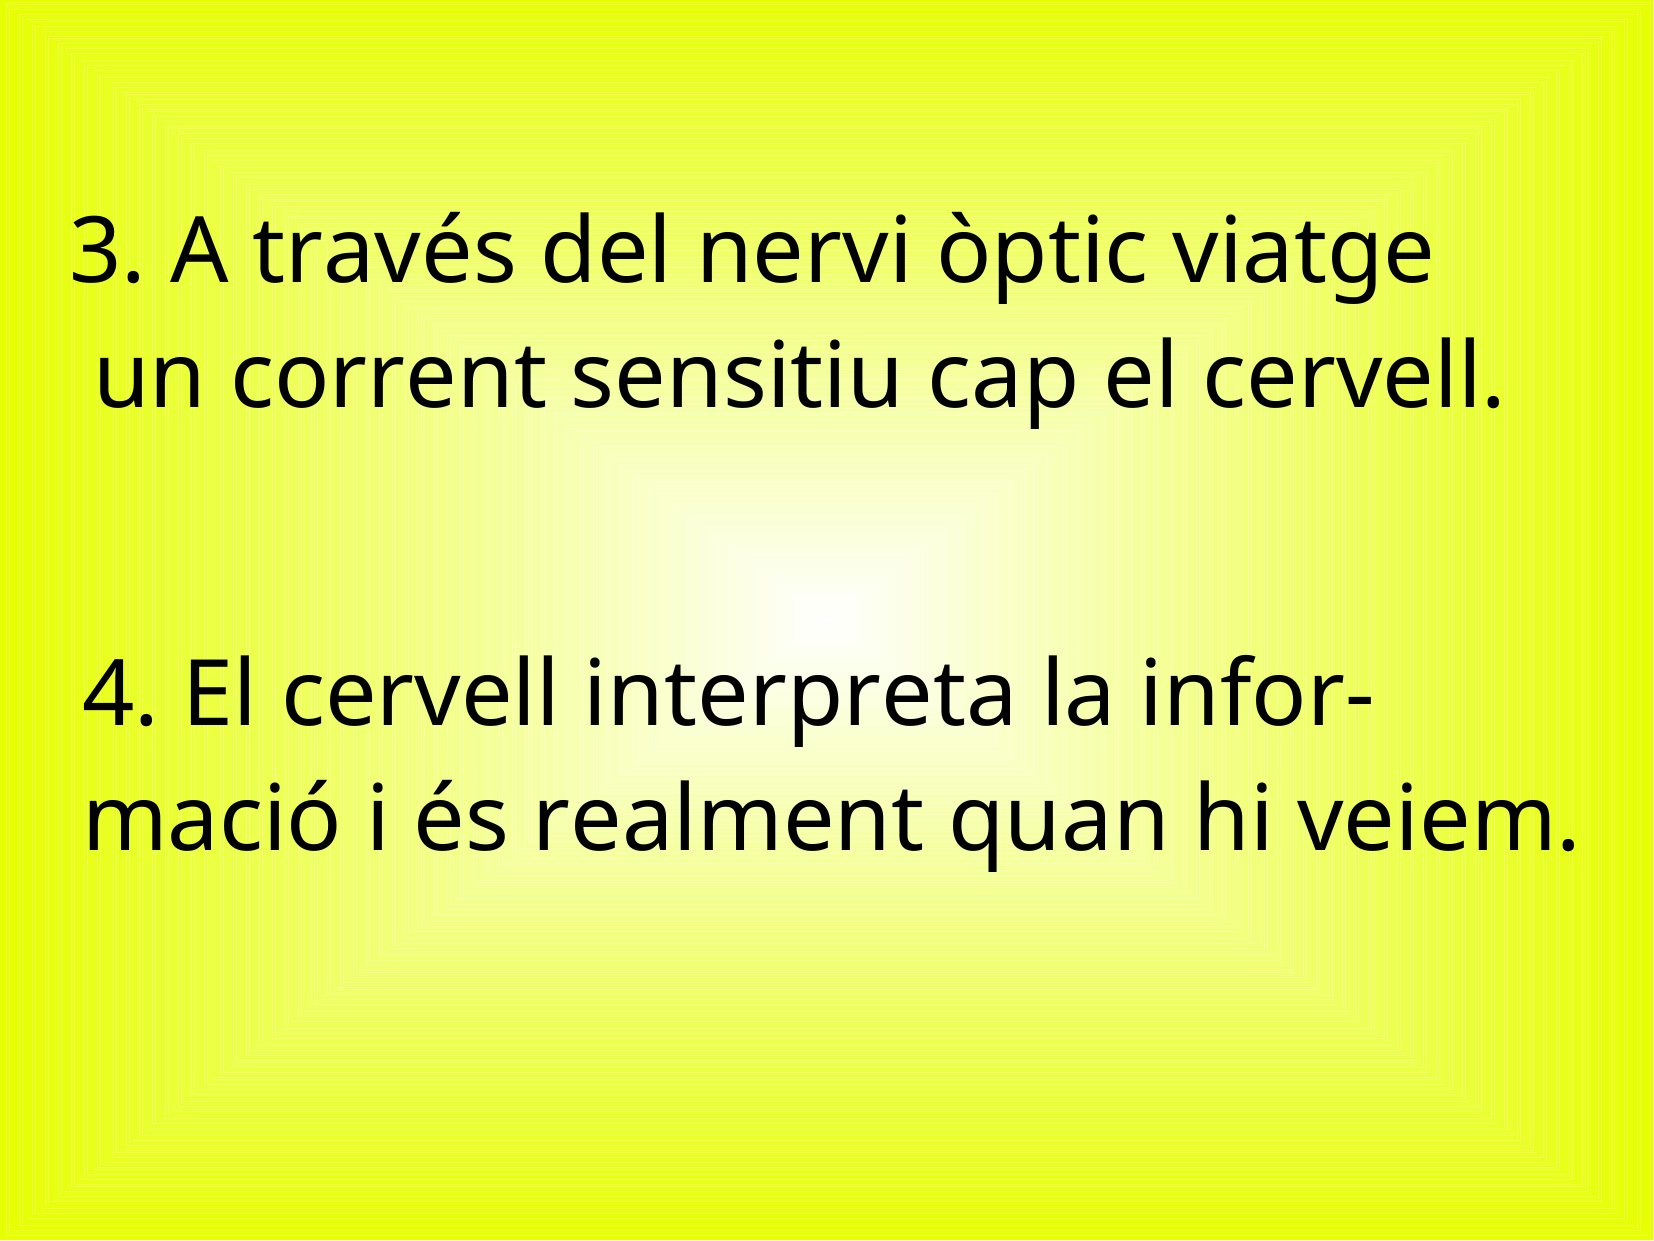

3. A través del nervi òptic viatge
 un corrent sensitiu cap el cervell.
4. El cervell interpreta la infor-
mació i és realment quan hi veiem.